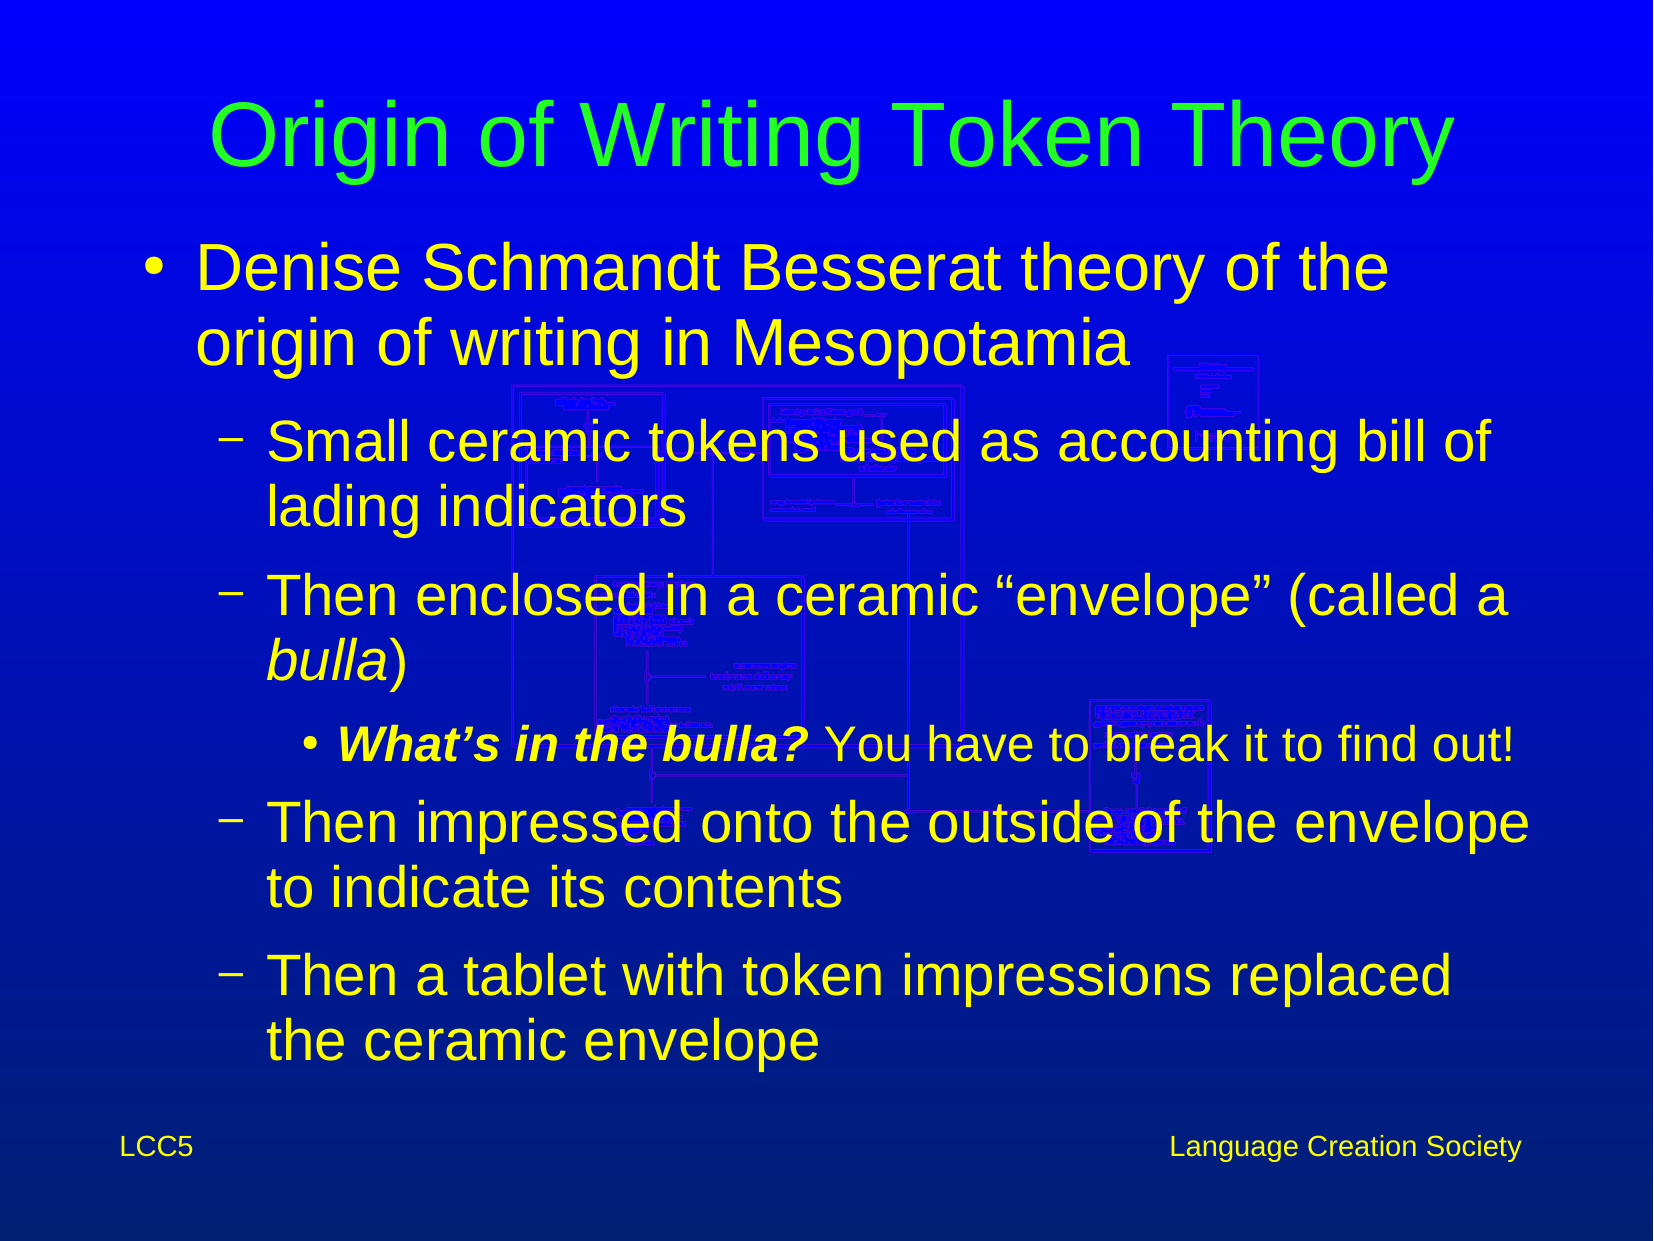

# Origin of Writing Token Theory
Denise Schmandt Besserat theory of the origin of writing in Mesopotamia
Small ceramic tokens used as accounting bill of lading indicators
Then enclosed in a ceramic “envelope” (called a bulla)
What’s in the bulla? You have to break it to find out!
Then impressed onto the outside of the envelope to indicate its contents
Then a tablet with token impressions replaced the ceramic envelope